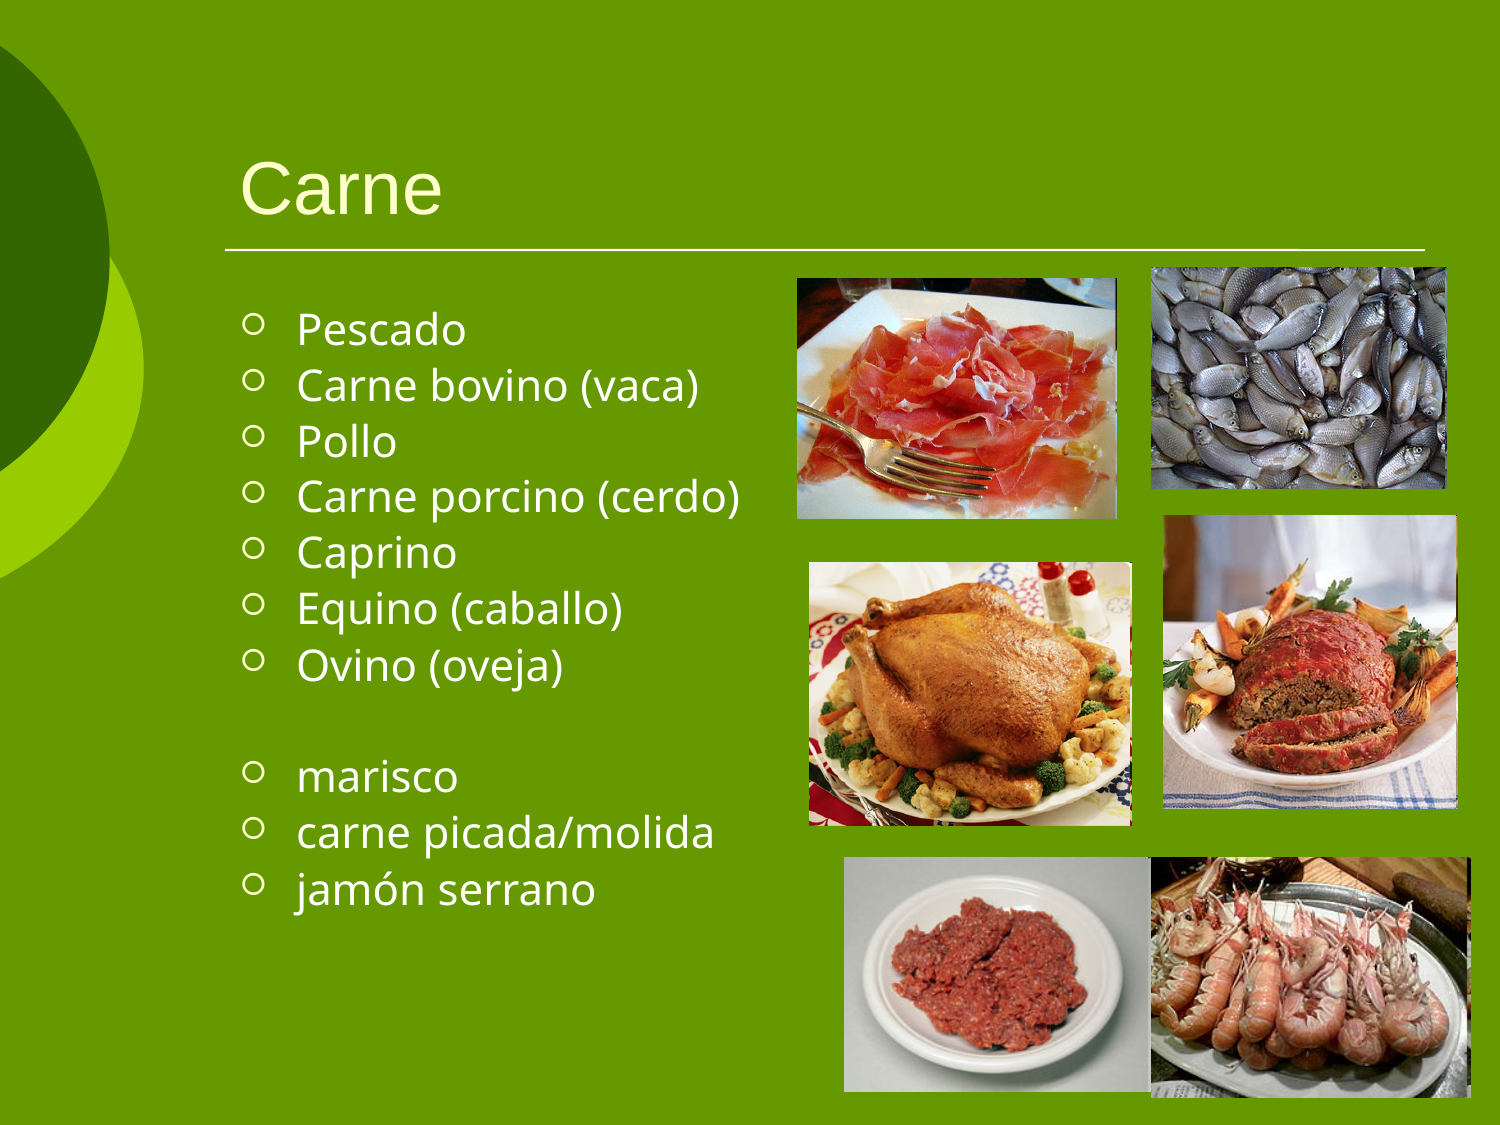

# Carne
Pescado
Carne bovino (vaca)
Pollo
Carne porcino (cerdo)
Caprino
Equino (caballo)
Ovino (oveja)
marisco
carne picada/molida
jamón serrano